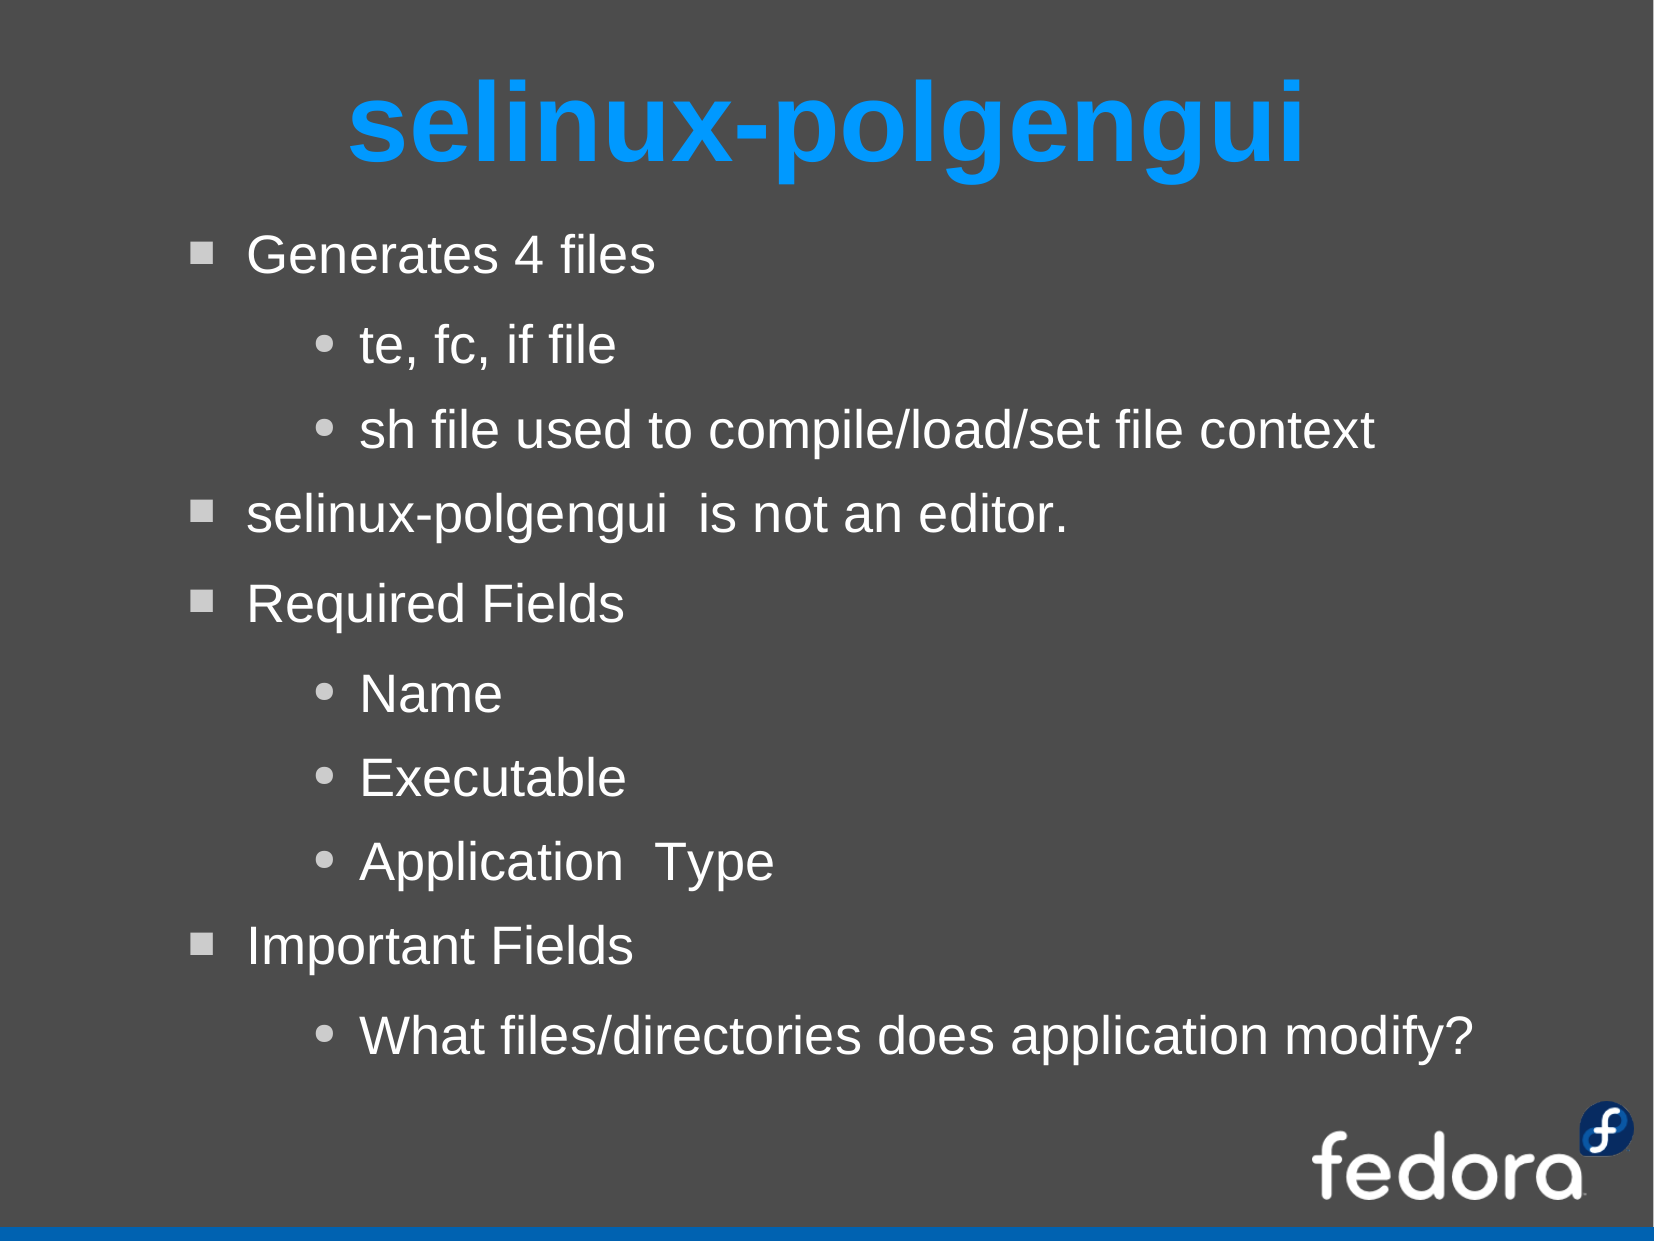

# selinux-polgengui
Generates 4 files
te, fc, if file
sh file used to compile/load/set file context
selinux-polgengui is not an editor.
Required Fields
Name
Executable
Application Type
Important Fields
What files/directories does application modify?